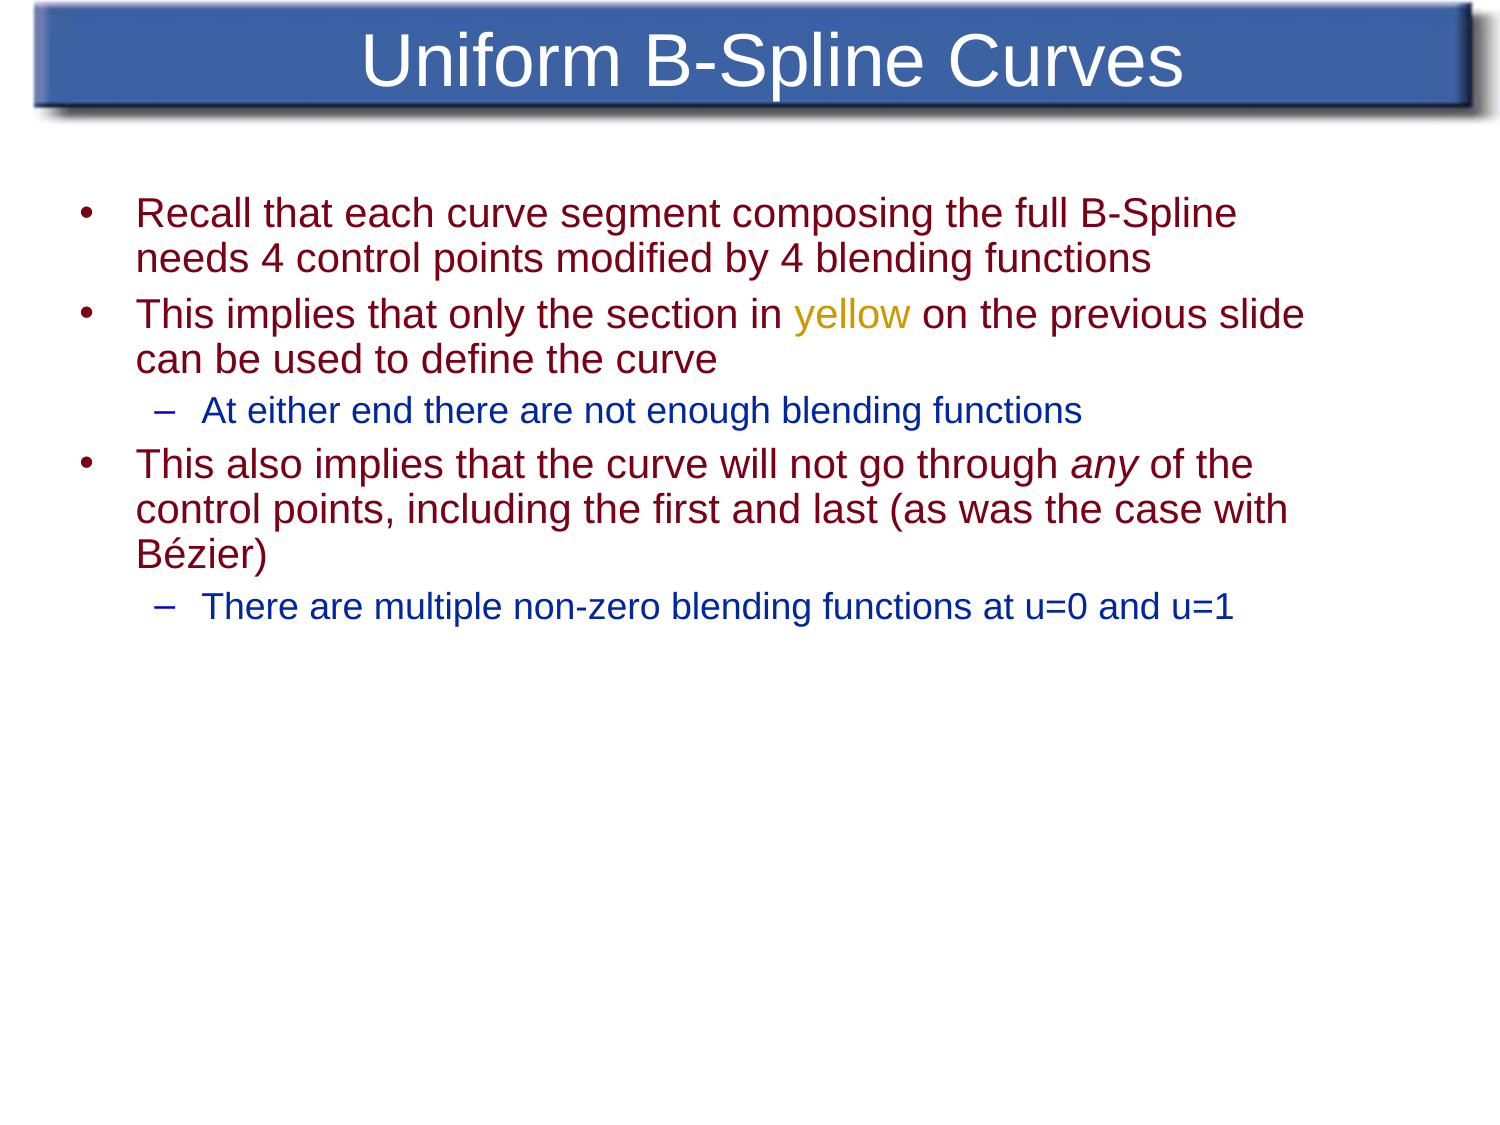

# Uniform B-Spline Curves
Recall that each curve segment composing the full B-Spline needs 4 control points modified by 4 blending functions
This implies that only the section in yellow on the previous slide can be used to define the curve
At either end there are not enough blending functions
This also implies that the curve will not go through any of the control points, including the first and last (as was the case with Bézier)
There are multiple non-zero blending functions at u=0 and u=1